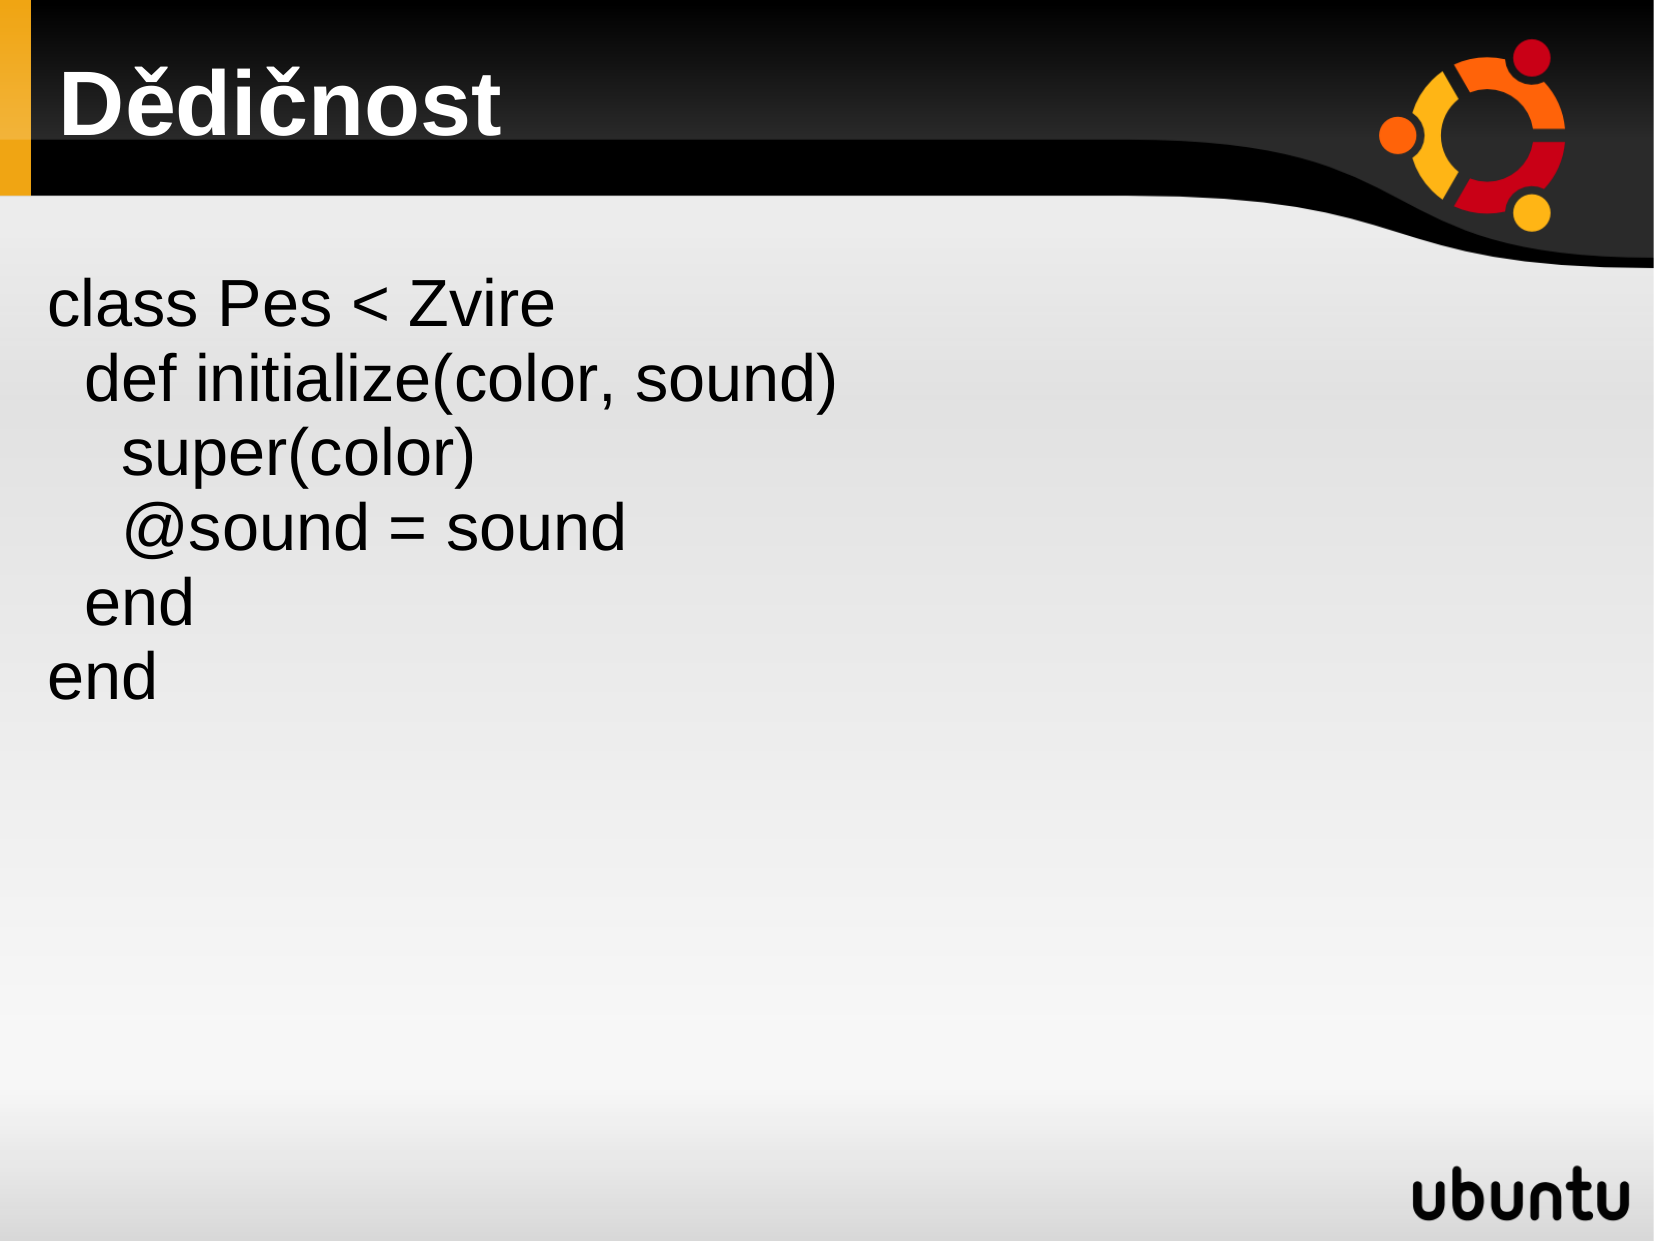

# Dědičnost
class Pes < Zvire
 def initialize(color, sound)
 super(color)
 @sound = sound
 end
end